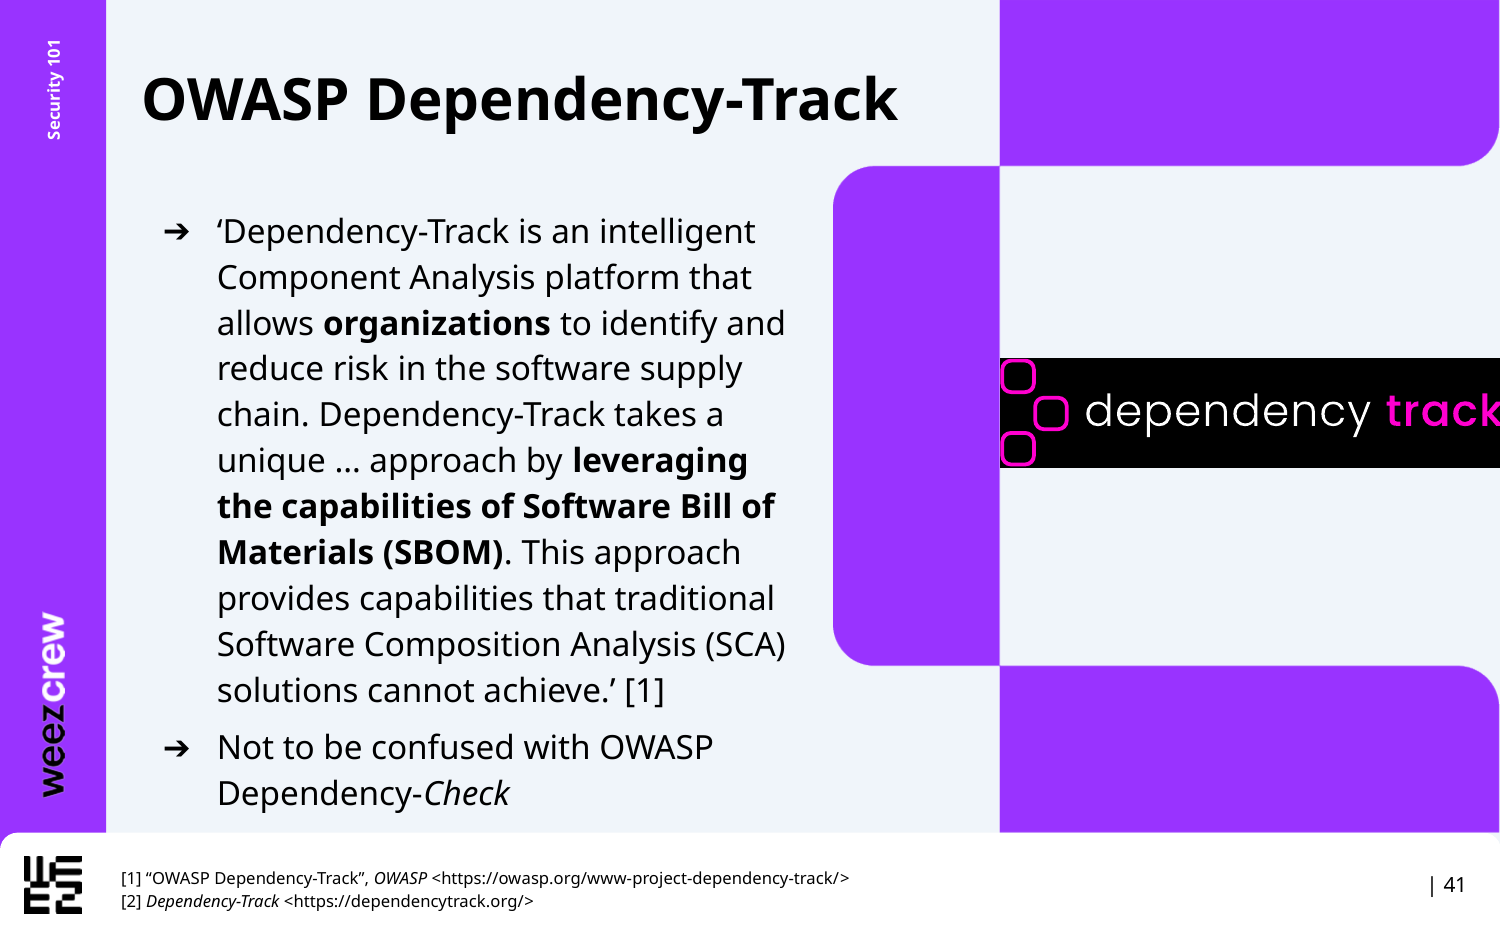

OWASP Dependency-Track
‘Dependency-Track is an intelligent Component Analysis platform that allows organizations to identify and reduce risk in the software supply chain. Dependency-Track takes a unique … approach by leveraging the capabilities of Software Bill of Materials (SBOM). This approach provides capabilities that traditional Software Composition Analysis (SCA) solutions cannot achieve.’ [1]
Not to be confused with OWASP Dependency-Check
Security 101
# [1] “OWASP Dependency-Track”, OWASP <https://owasp.org/www-project-dependency-track/>
[2] Dependency-Track <https://dependencytrack.org/>